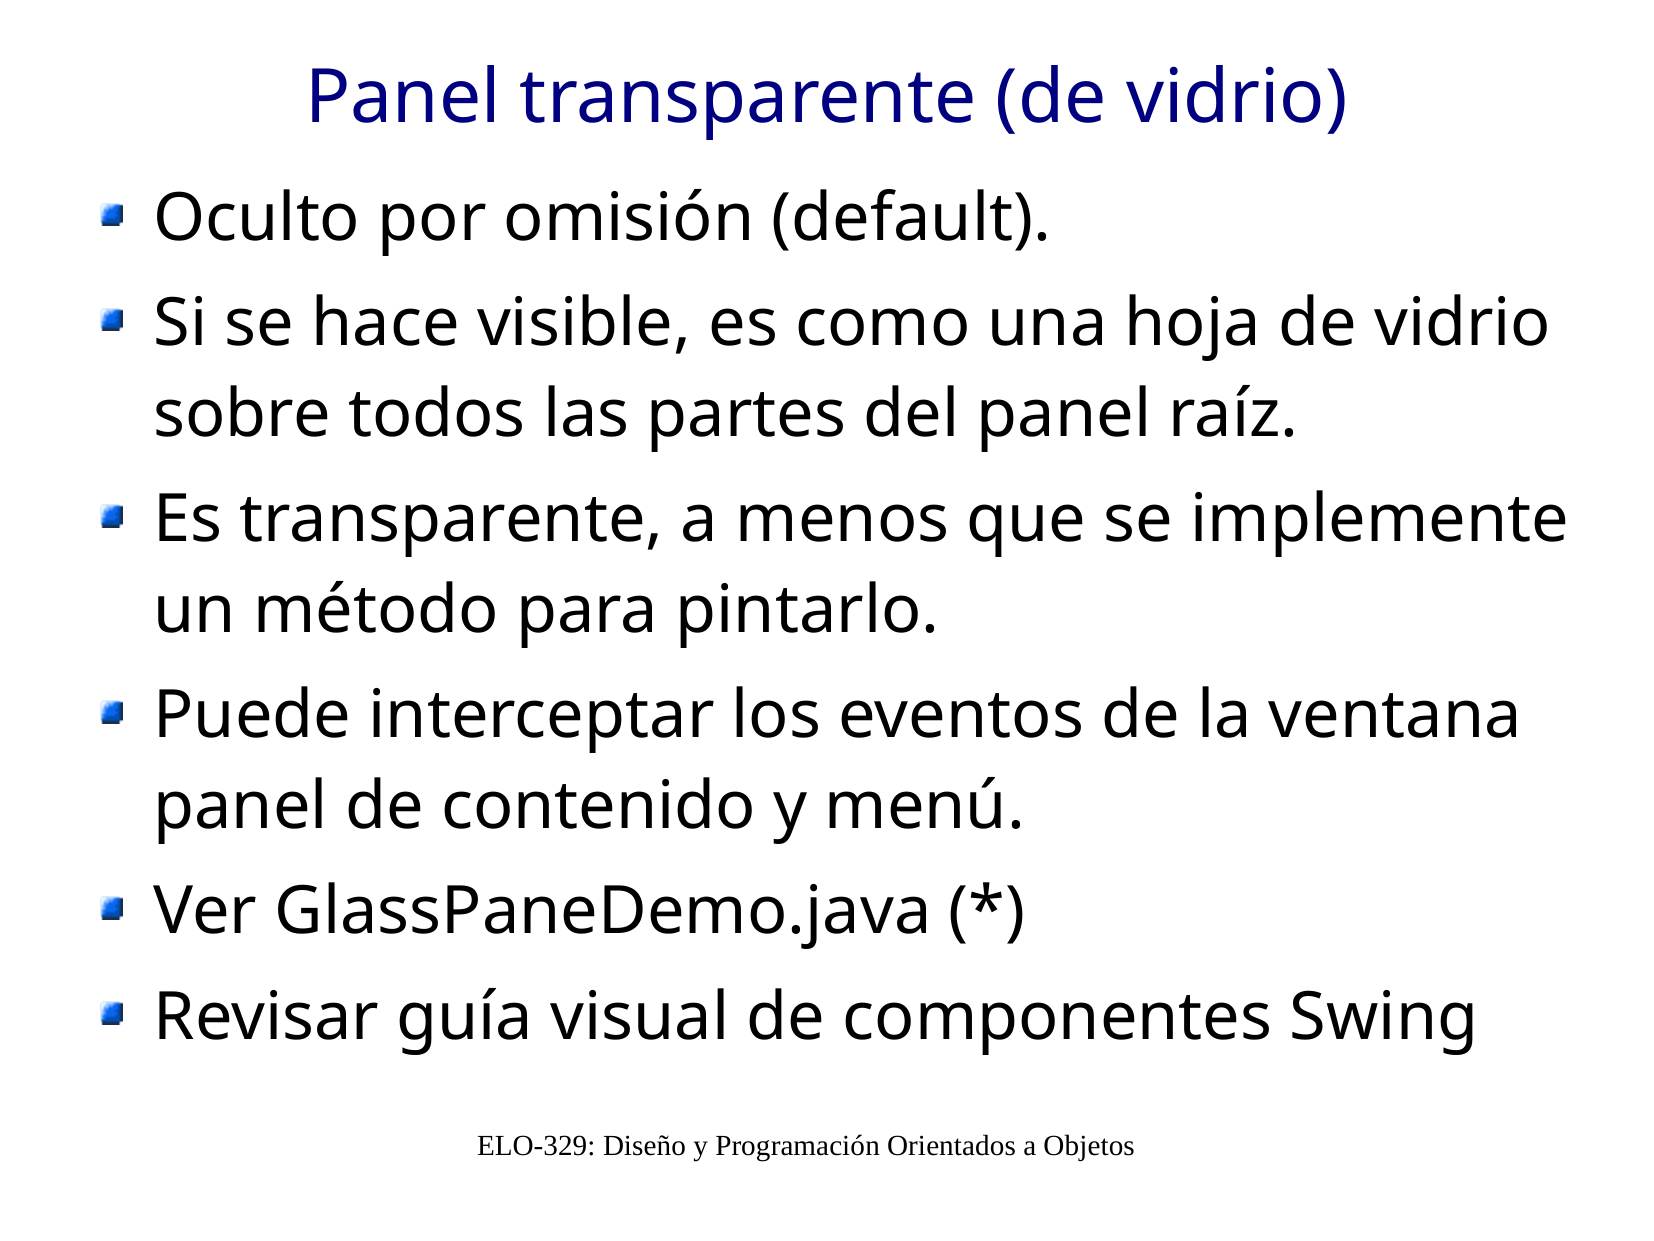

# Panel transparente (de vidrio)
Oculto por omisión (default).
Si se hace visible, es como una hoja de vidrio sobre todos las partes del panel raíz.
Es transparente, a menos que se implemente un método para pintarlo.
Puede interceptar los eventos de la ventana panel de contenido y menú.
Ver GlassPaneDemo.java (*)
Revisar guía visual de componentes Swing